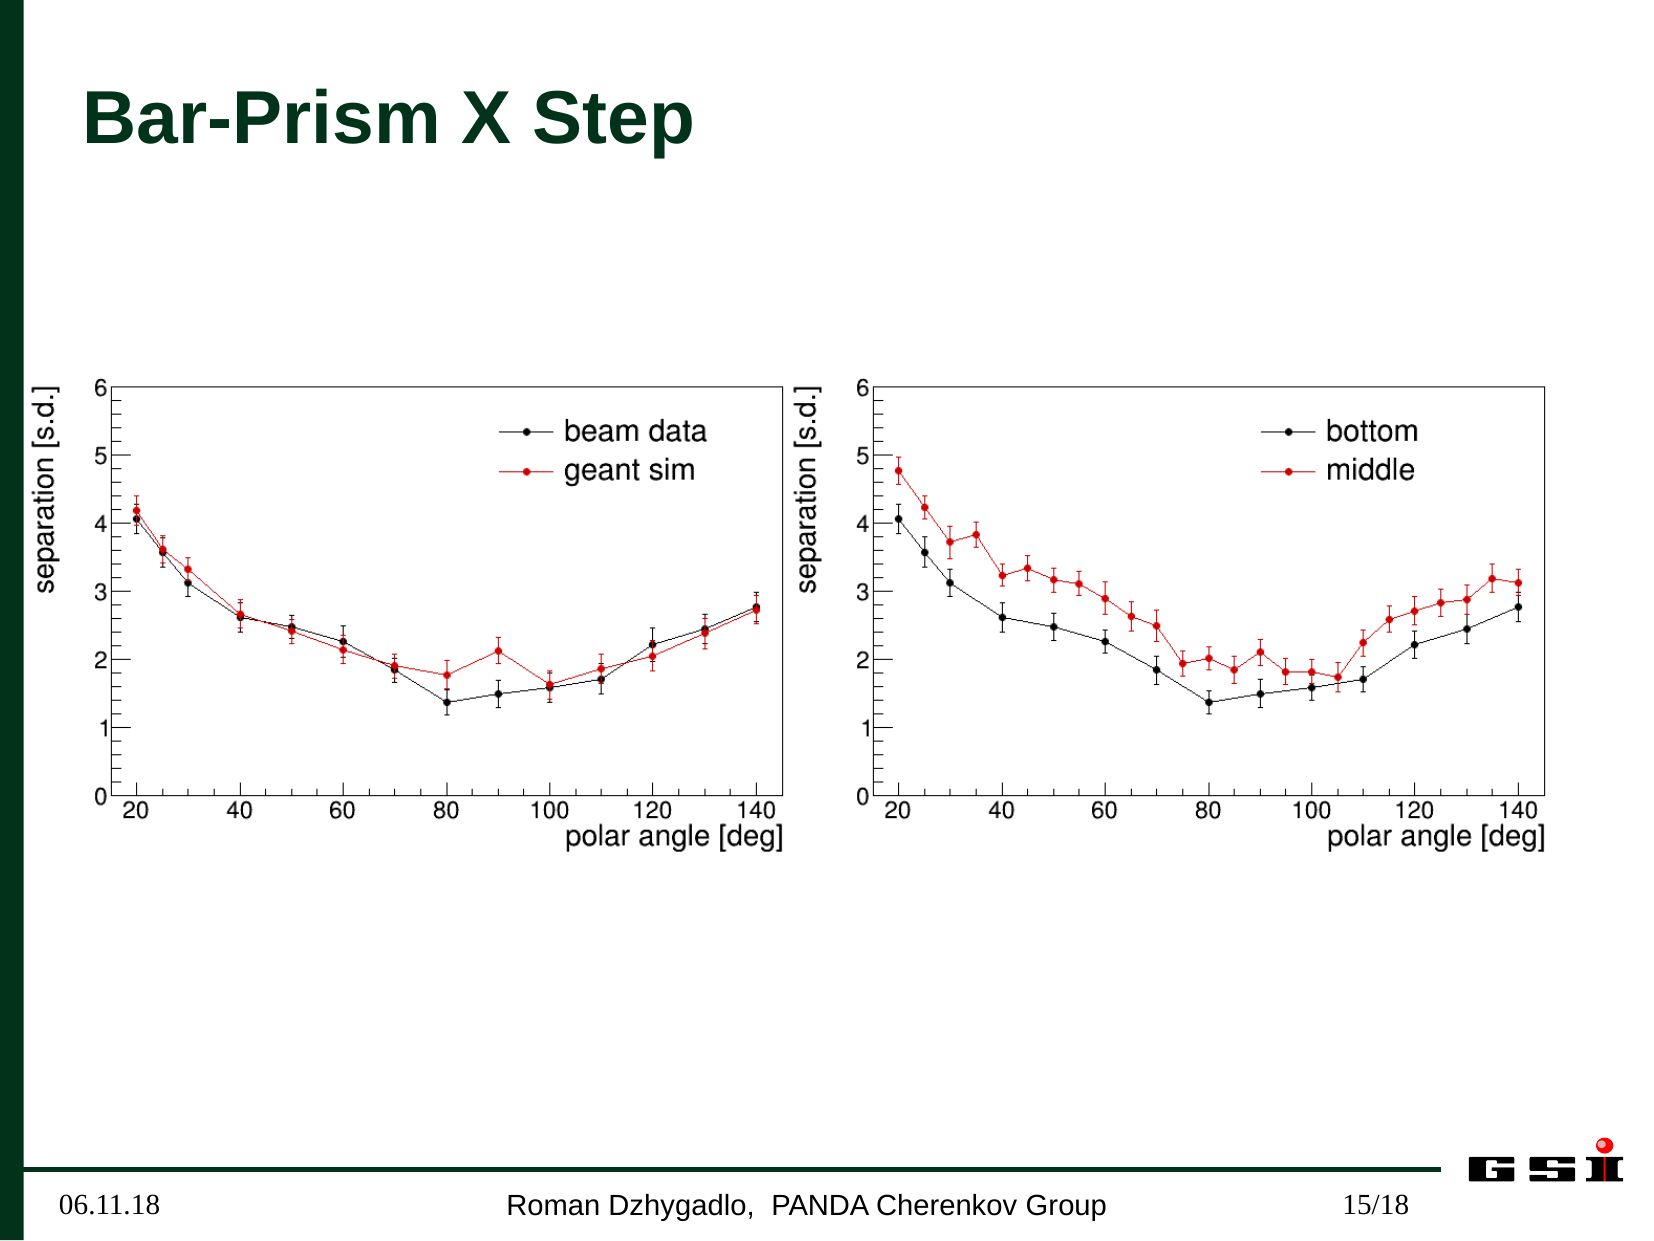

# Bar-Prism X Step
06.11.18
Roman Dzhygadlo, PANDA Cherenkov Group
15